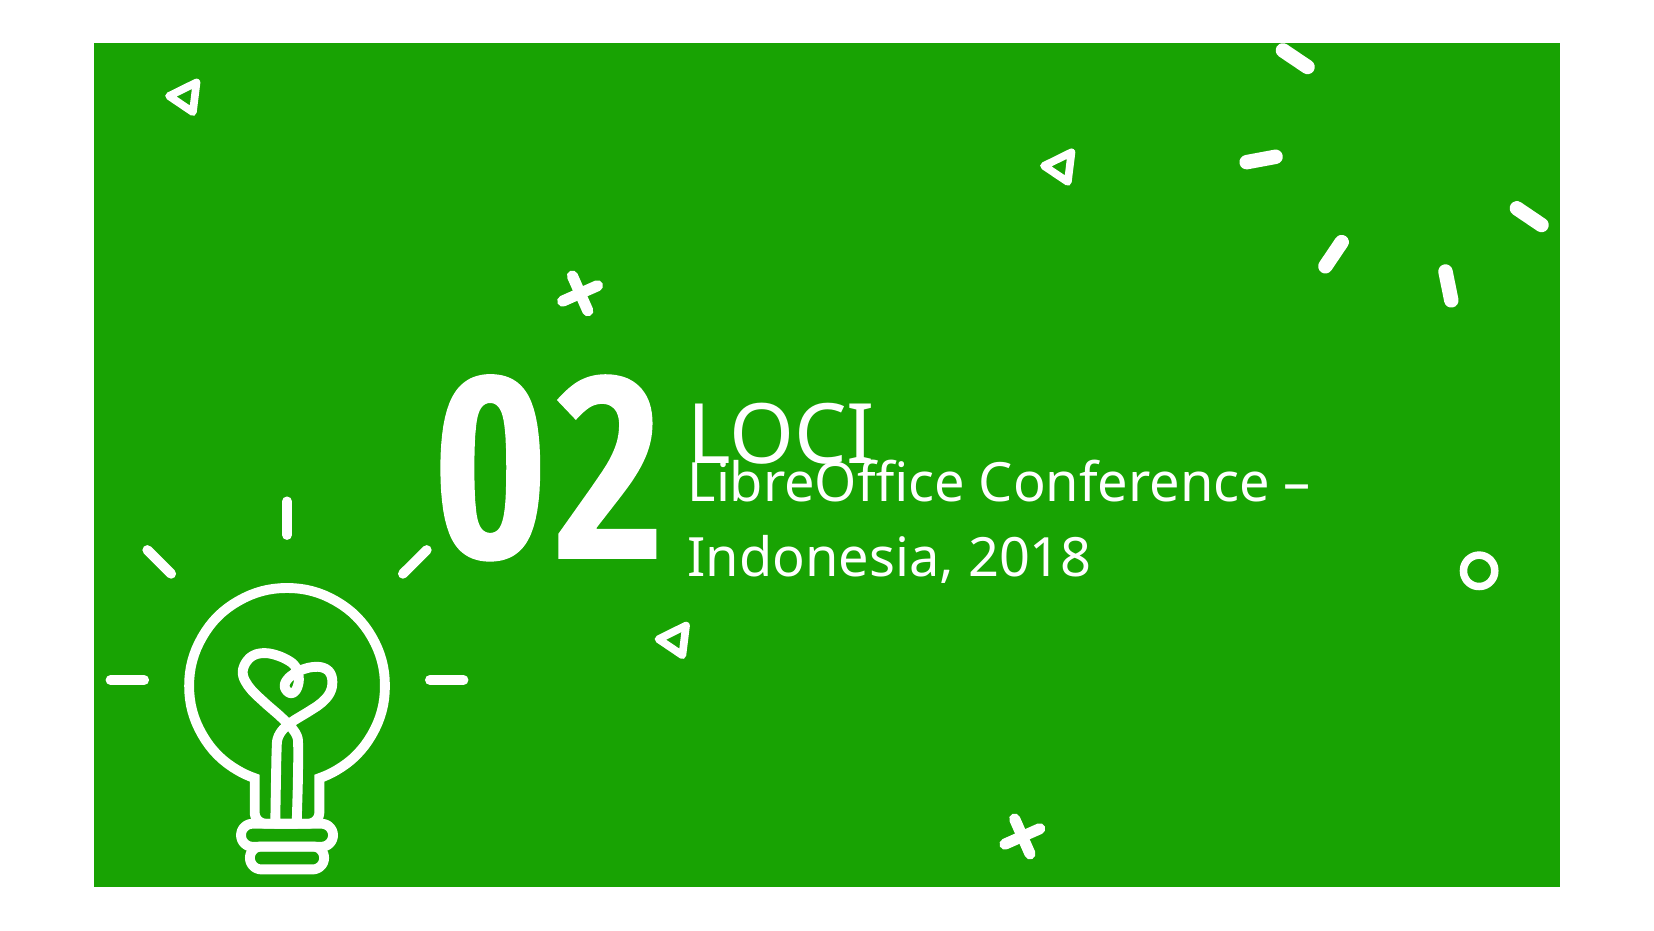

# LOCI
LibreOffice Conference – Indonesia, 2018